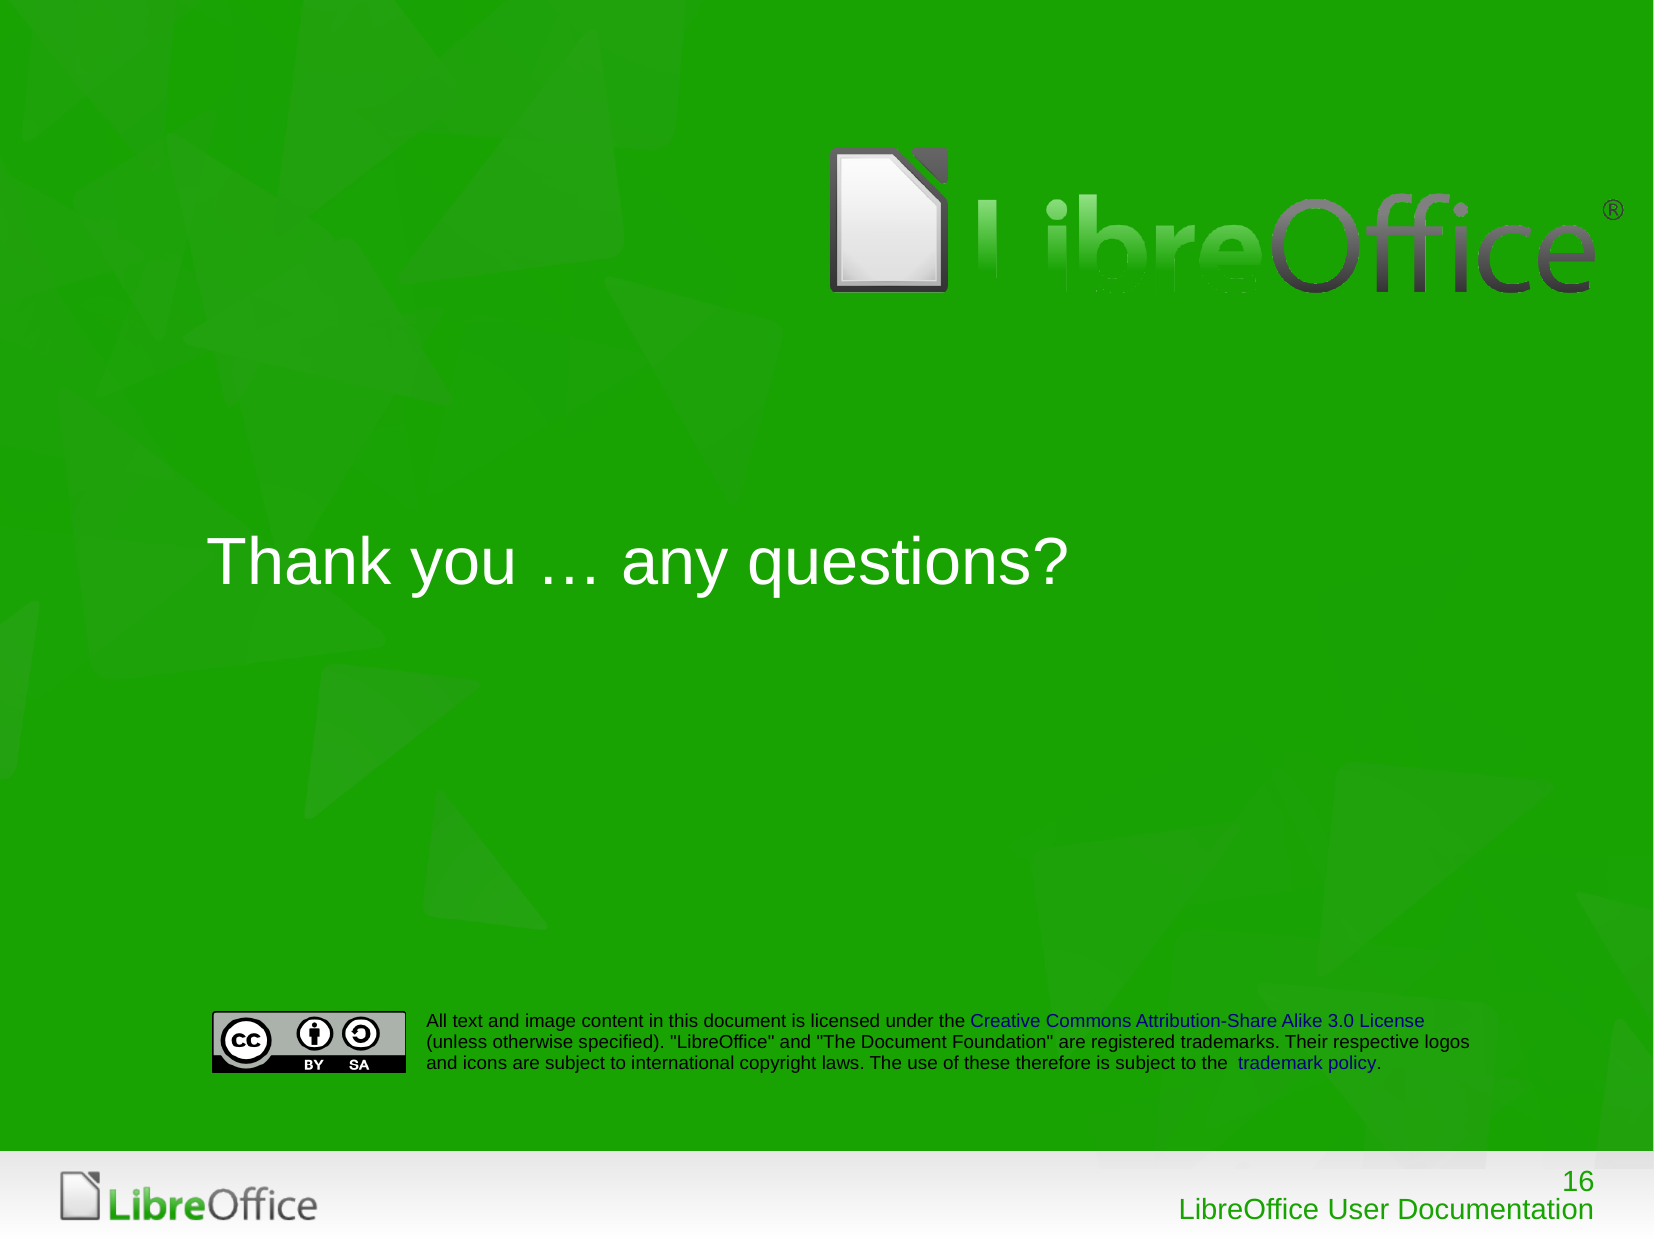

# Thank you … any questions?
16
LibreOffice User Documentation